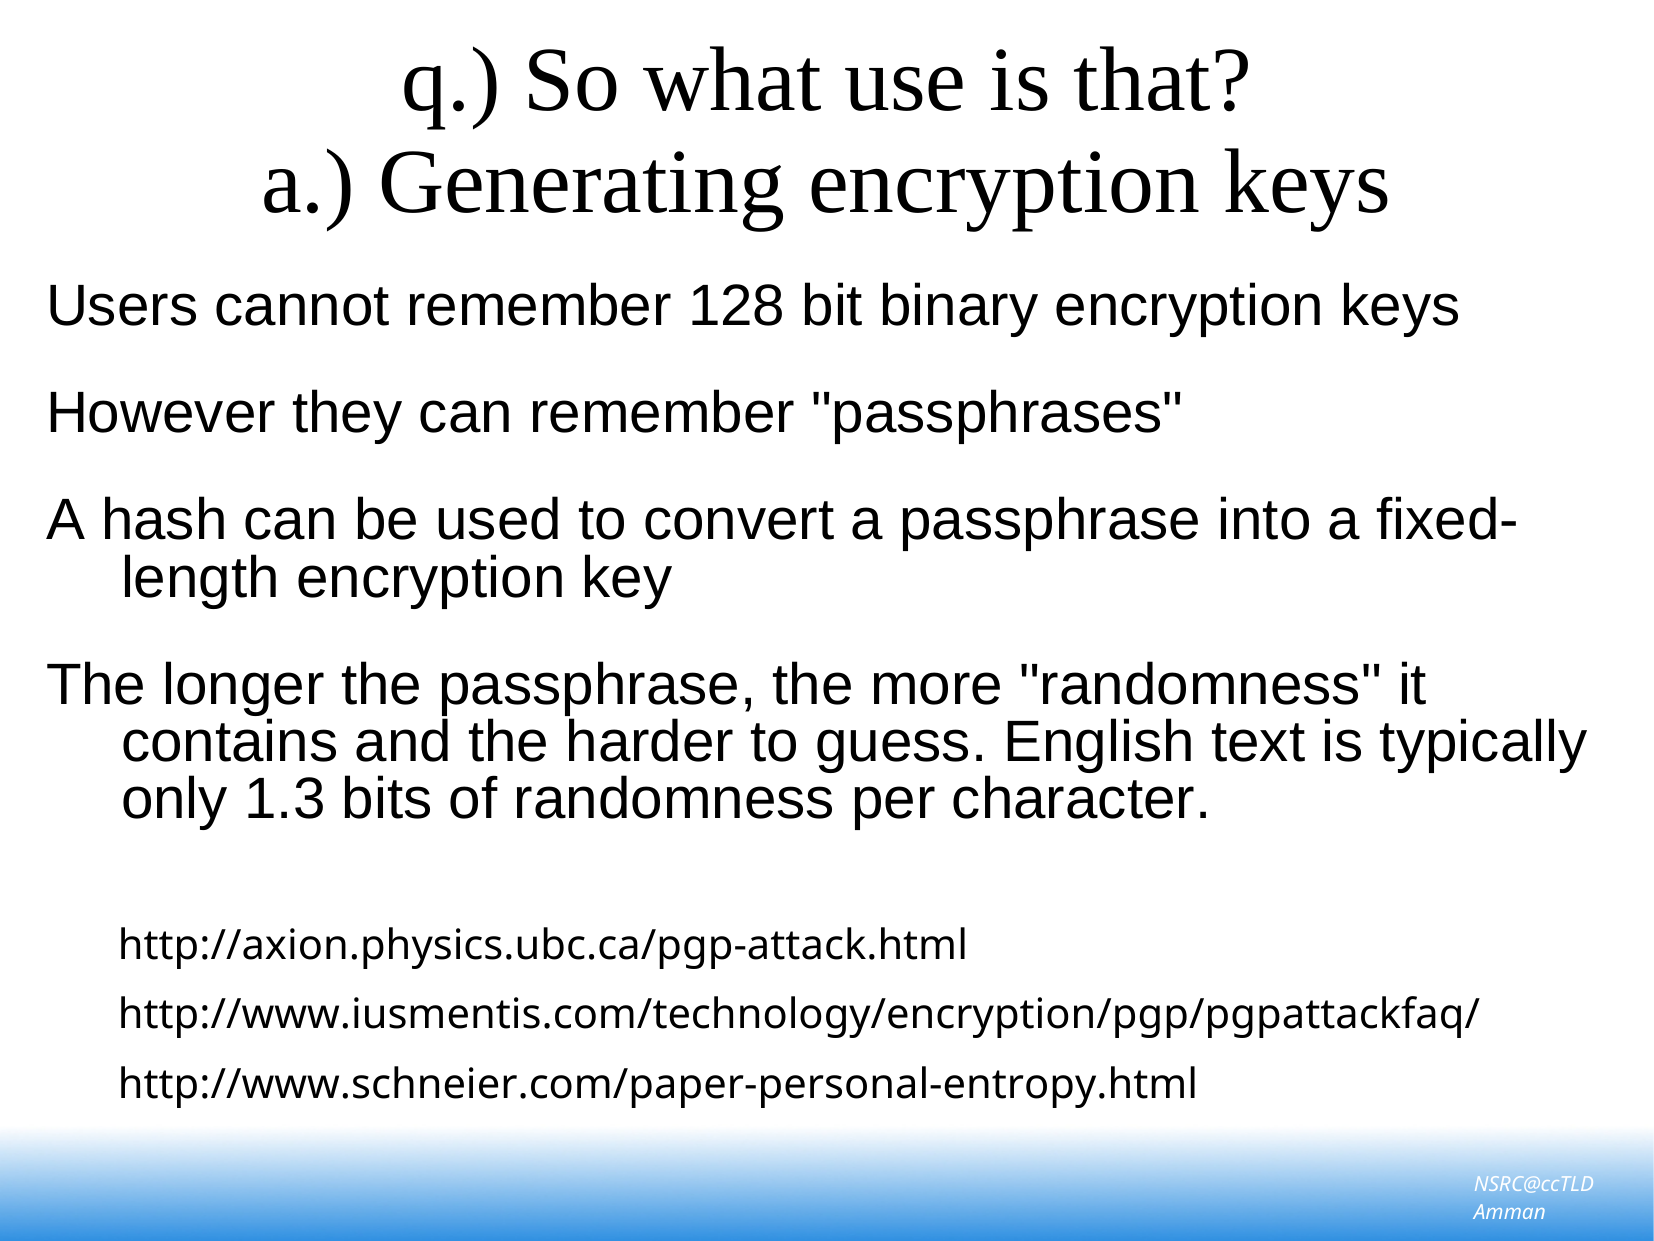

# q.) So what use is that? a.) Generating encryption keys
Users cannot remember 128 bit binary encryption keys
However they can remember "passphrases"
A hash can be used to convert a passphrase into a fixed-length encryption key
The longer the passphrase, the more "randomness" it contains and the harder to guess. English text is typically only 1.3 bits of randomness per character.
http://axion.physics.ubc.ca/pgp-attack.html
http://www.iusmentis.com/technology/encryption/pgp/pgpattackfaq/
http://www.schneier.com/paper-personal-entropy.html